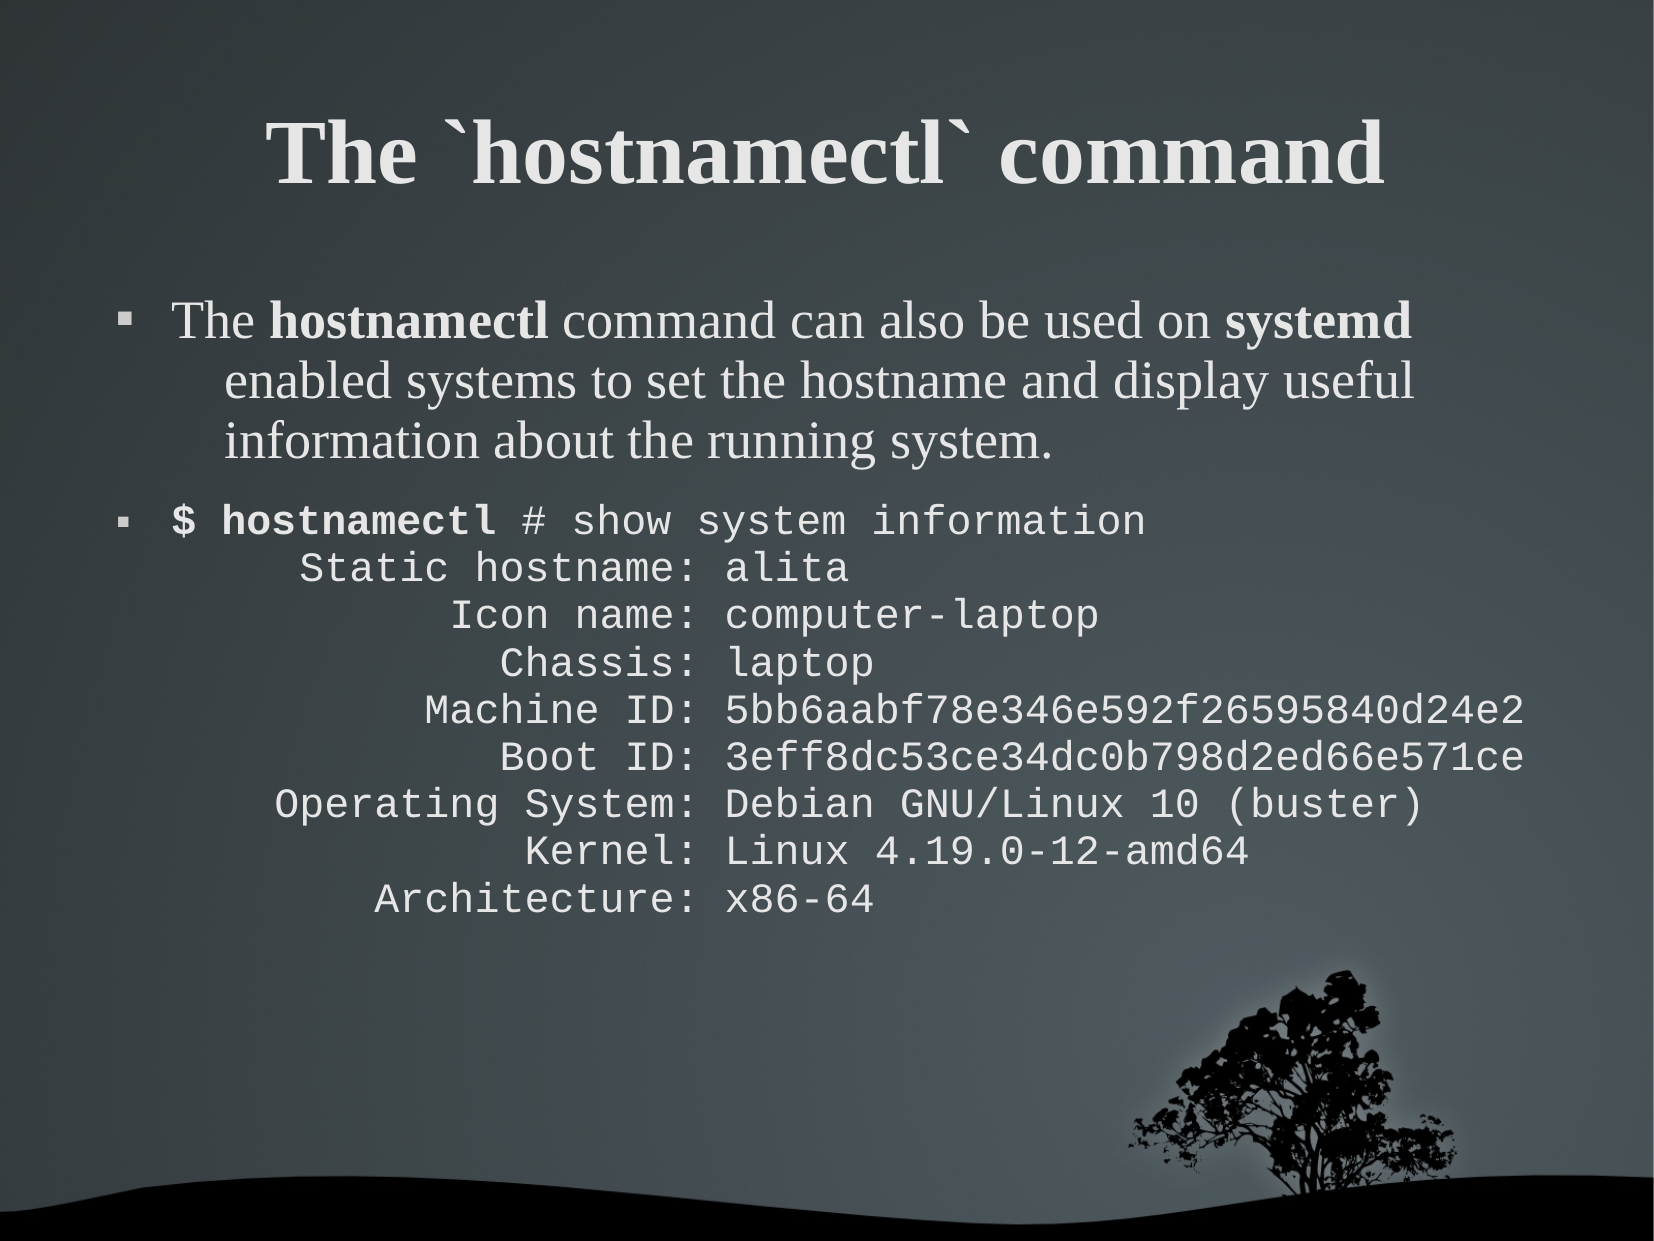

# The `hostnamectl` command
The hostnamectl command can also be used on systemd enabled systems to set the hostname and display useful information about the running system.
$ hostnamectl # show system information
 Static hostname: alita
 Icon name: computer-laptop
 Chassis: laptop
 Machine ID: 5bb6aabf78e346e592f26595840d24e2
 Boot ID: 3eff8dc53ce34dc0b798d2ed66e571ce
 Operating System: Debian GNU/Linux 10 (buster)
 Kernel: Linux 4.19.0-12-amd64
 Architecture: x86-64